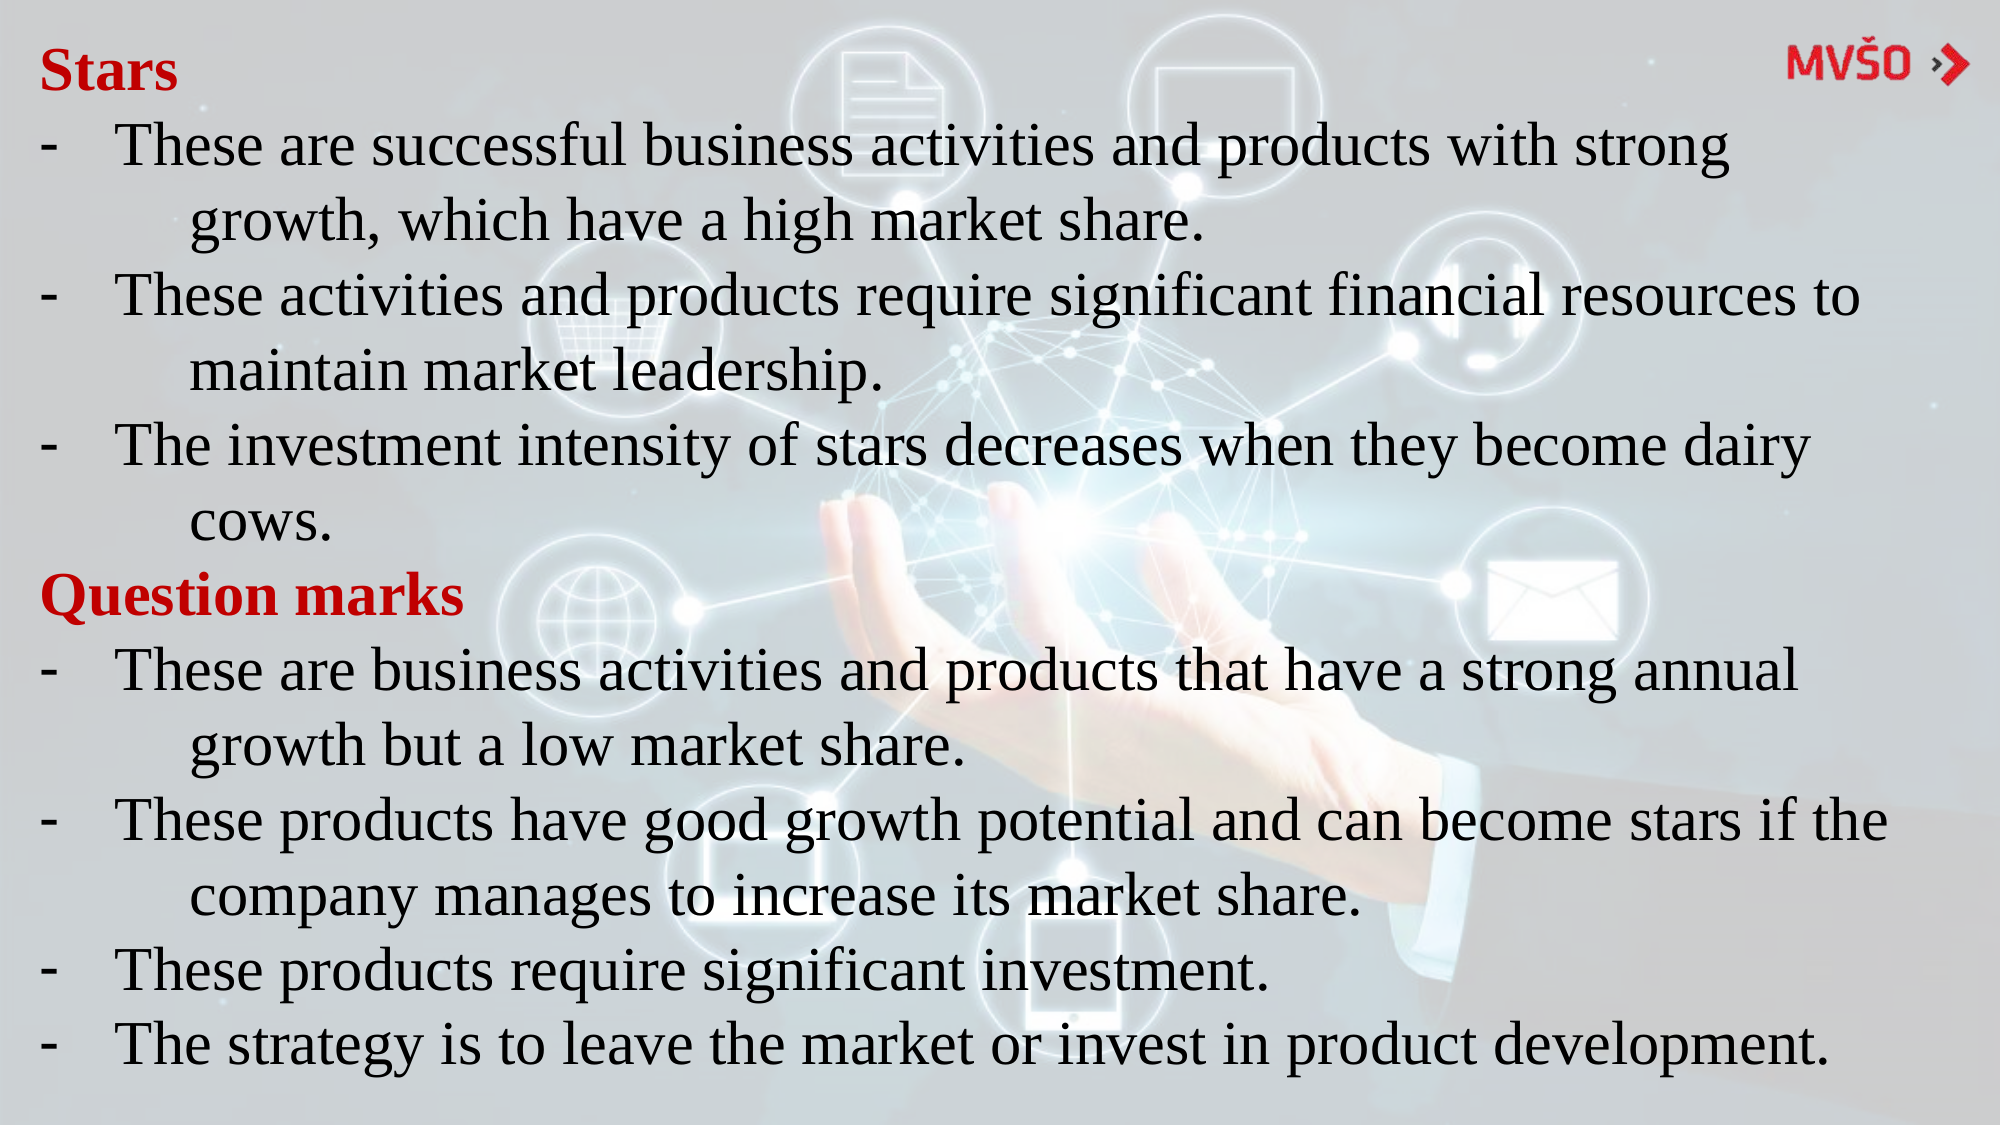

Stars
These are successful business activities and products with strong growth, which have a high market share.
These activities and products require significant financial resources to maintain market leadership.
The investment intensity of stars decreases when they become dairy cows.
Question marks
These are business activities and products that have a strong annual growth but a low market share.
These products have good growth potential and can become stars if the company manages to increase its market share.
These products require significant investment.
The strategy is to leave the market or invest in product development.